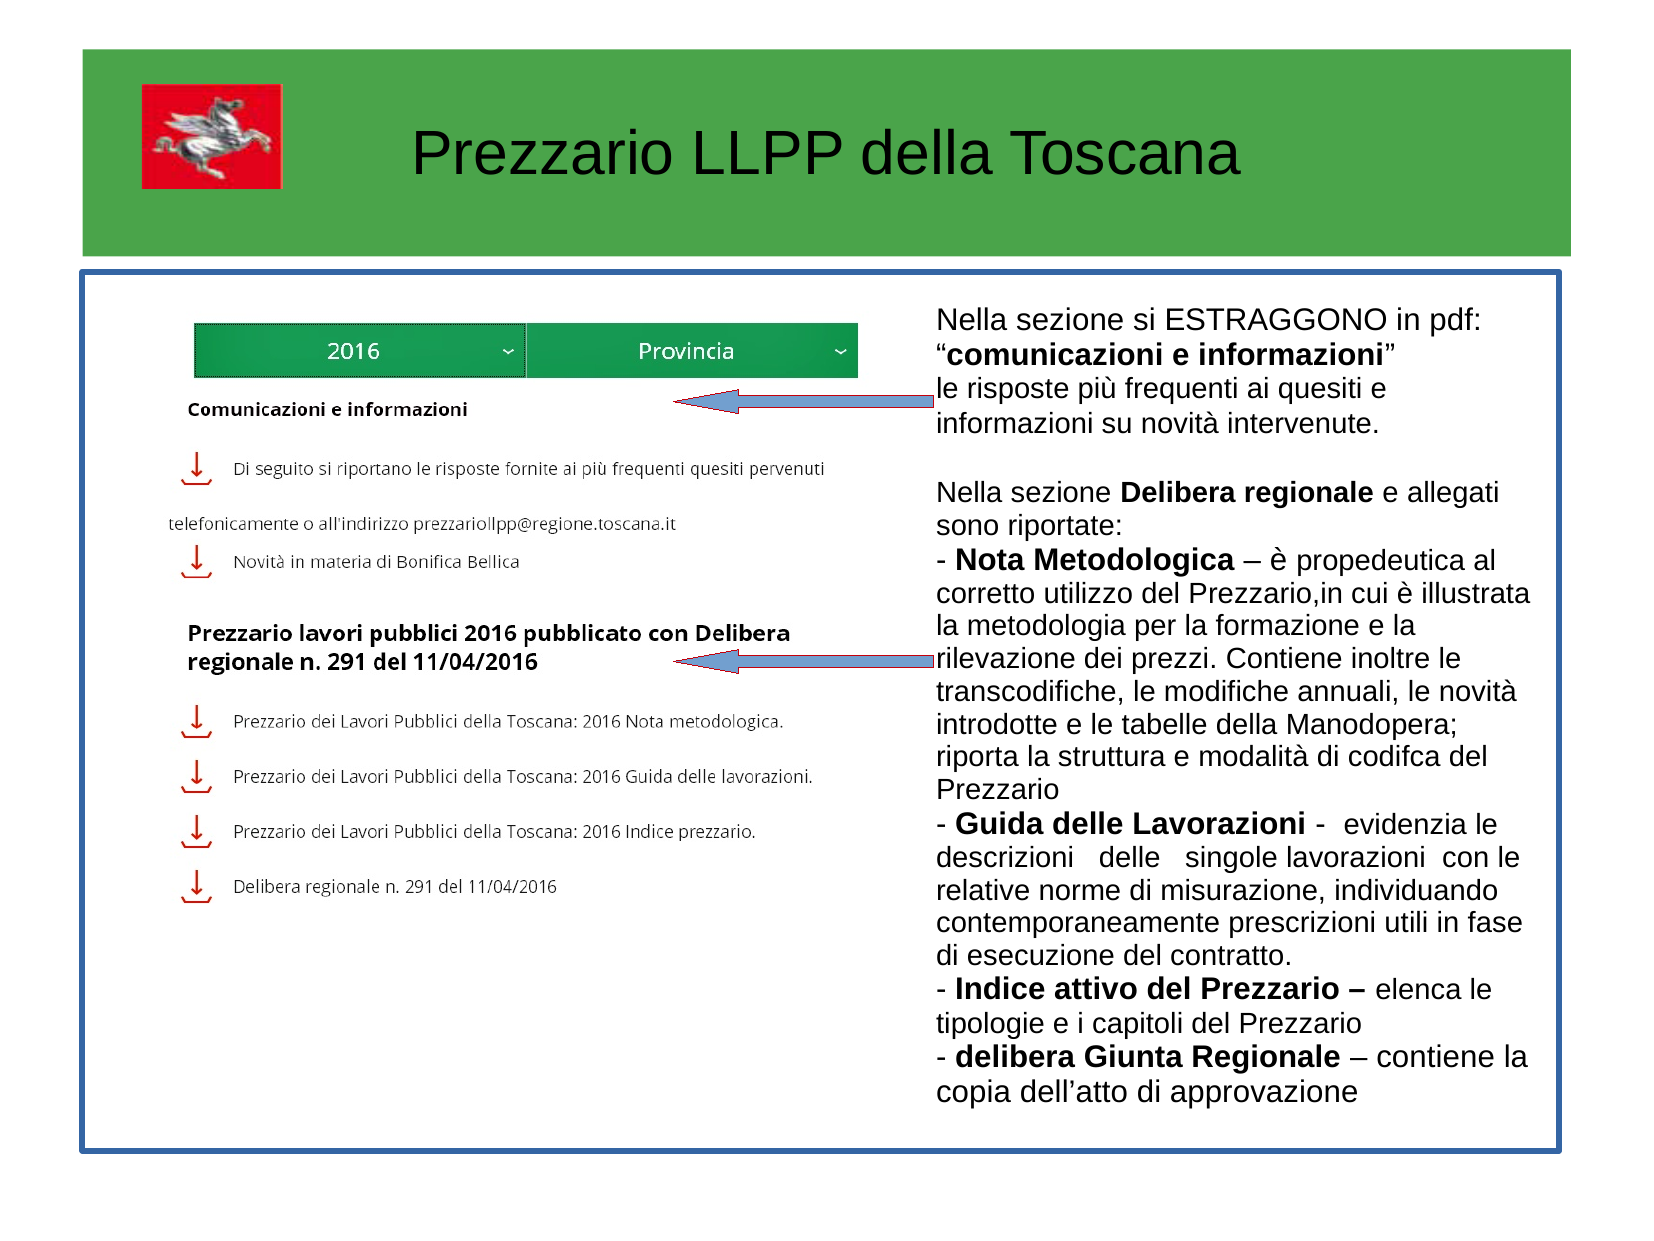

# Prezzario LLPP della Toscana
Nella sezione si ESTRAGGONO in pdf:
“comunicazioni e informazioni”
le risposte più frequenti ai quesiti e informazioni su novità intervenute.
Nella sezione Delibera regionale e allegati sono riportate:
- Nota Metodologica – è propedeutica al corretto utilizzo del Prezzario,in cui è illustrata la metodologia per la formazione e la rilevazione dei prezzi. Contiene inoltre le transcodifiche, le modifiche annuali, le novità introdotte e le tabelle della Manodopera; riporta la struttura e modalità di codifca del Prezzario
- Guida delle Lavorazioni - evidenzia le
descrizioni delle singole lavorazioni con le relative norme di misurazione, individuando
contemporaneamente prescrizioni utili in fase di esecuzione del contratto.
- Indice attivo del Prezzario – elenca le tipologie e i capitoli del Prezzario
- delibera Giunta Regionale – contiene la copia dell’atto di approvazione